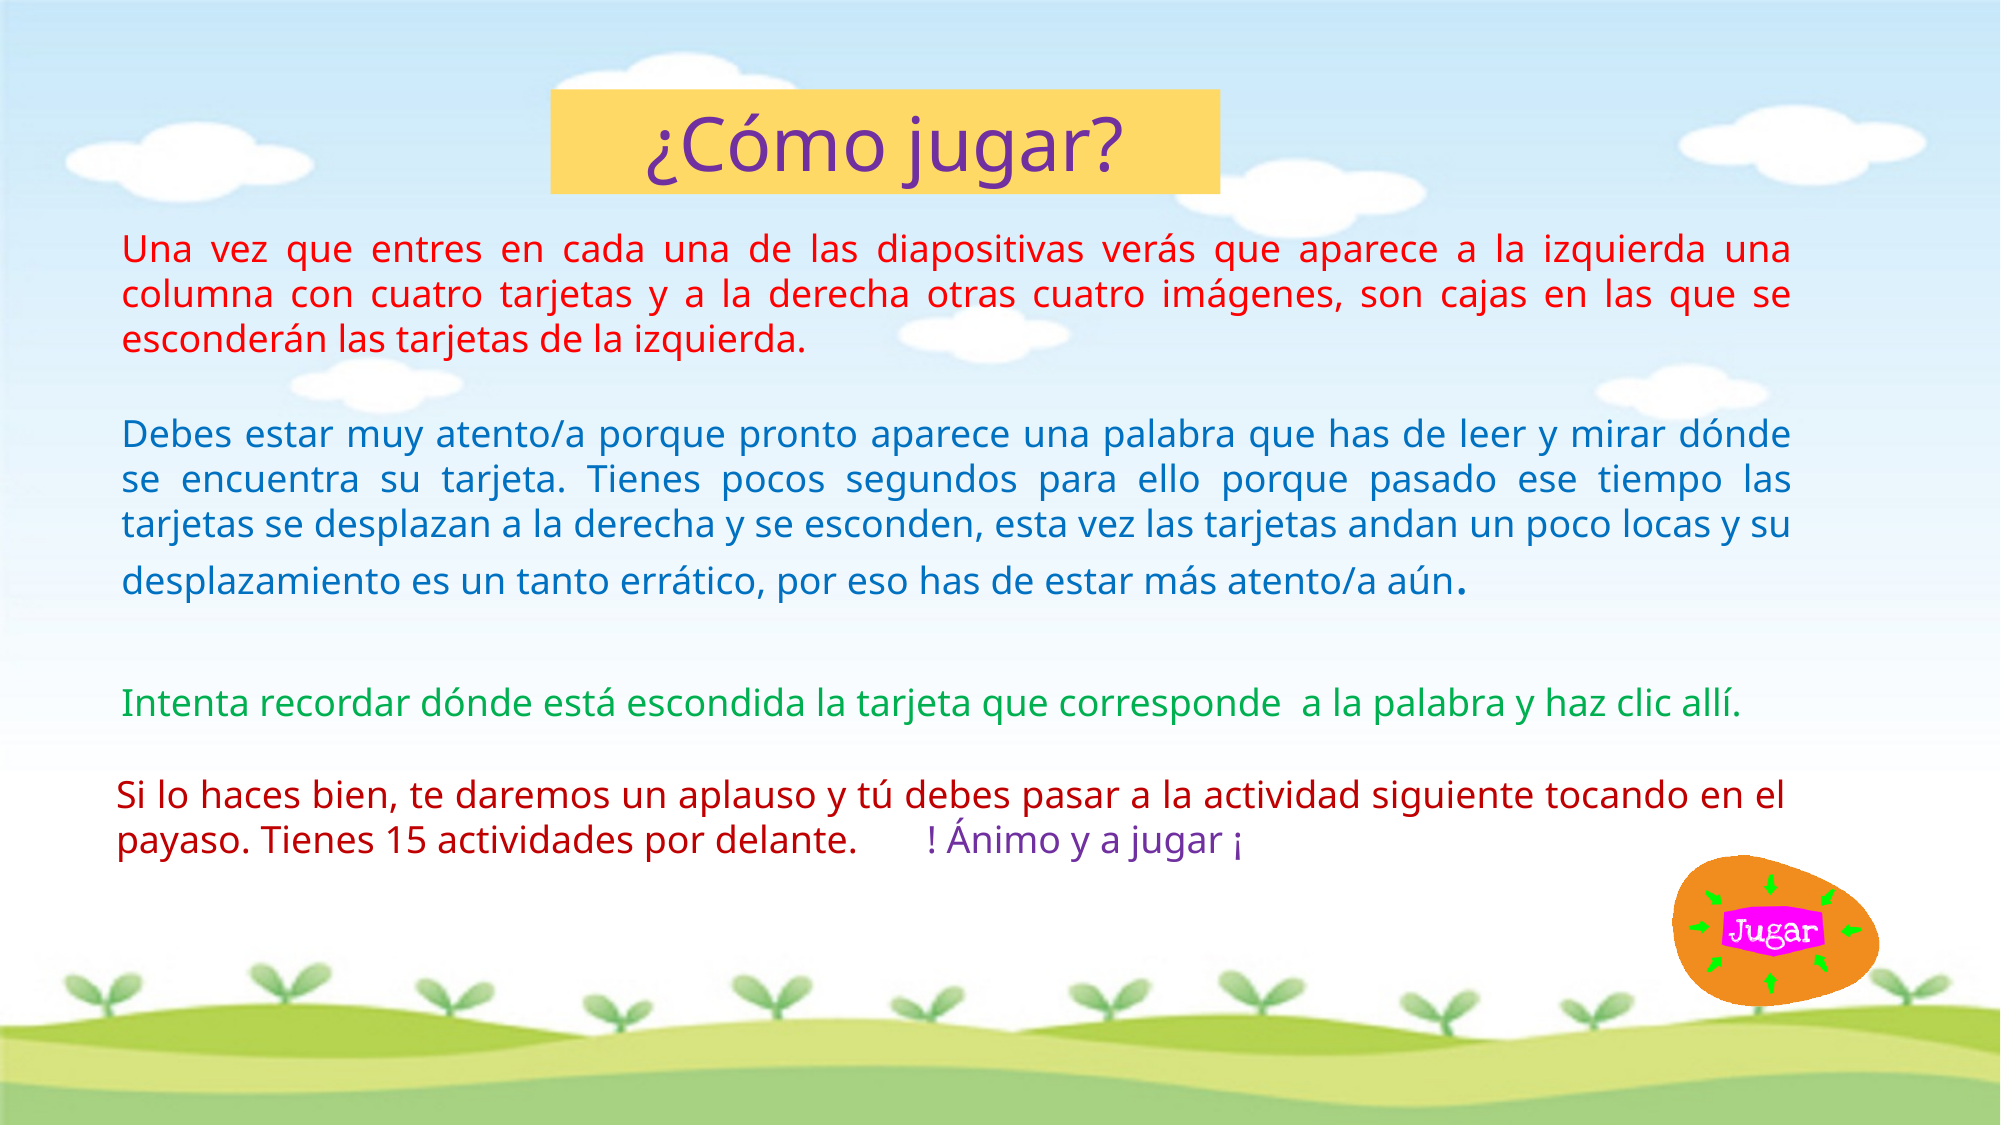

¿Cómo jugar?
Una vez que entres en cada una de las diapositivas verás que aparece a la izquierda una columna con cuatro tarjetas y a la derecha otras cuatro imágenes, son cajas en las que se esconderán las tarjetas de la izquierda.
Debes estar muy atento/a porque pronto aparece una palabra que has de leer y mirar dónde se encuentra su tarjeta. Tienes pocos segundos para ello porque pasado ese tiempo las tarjetas se desplazan a la derecha y se esconden, esta vez las tarjetas andan un poco locas y su desplazamiento es un tanto errático, por eso has de estar más atento/a aún.
Intenta recordar dónde está escondida la tarjeta que corresponde a la palabra y haz clic allí.
Si lo haces bien, te daremos un aplauso y tú debes pasar a la actividad siguiente tocando en el payaso. Tienes 15 actividades por delante. ! Ánimo y a jugar ¡